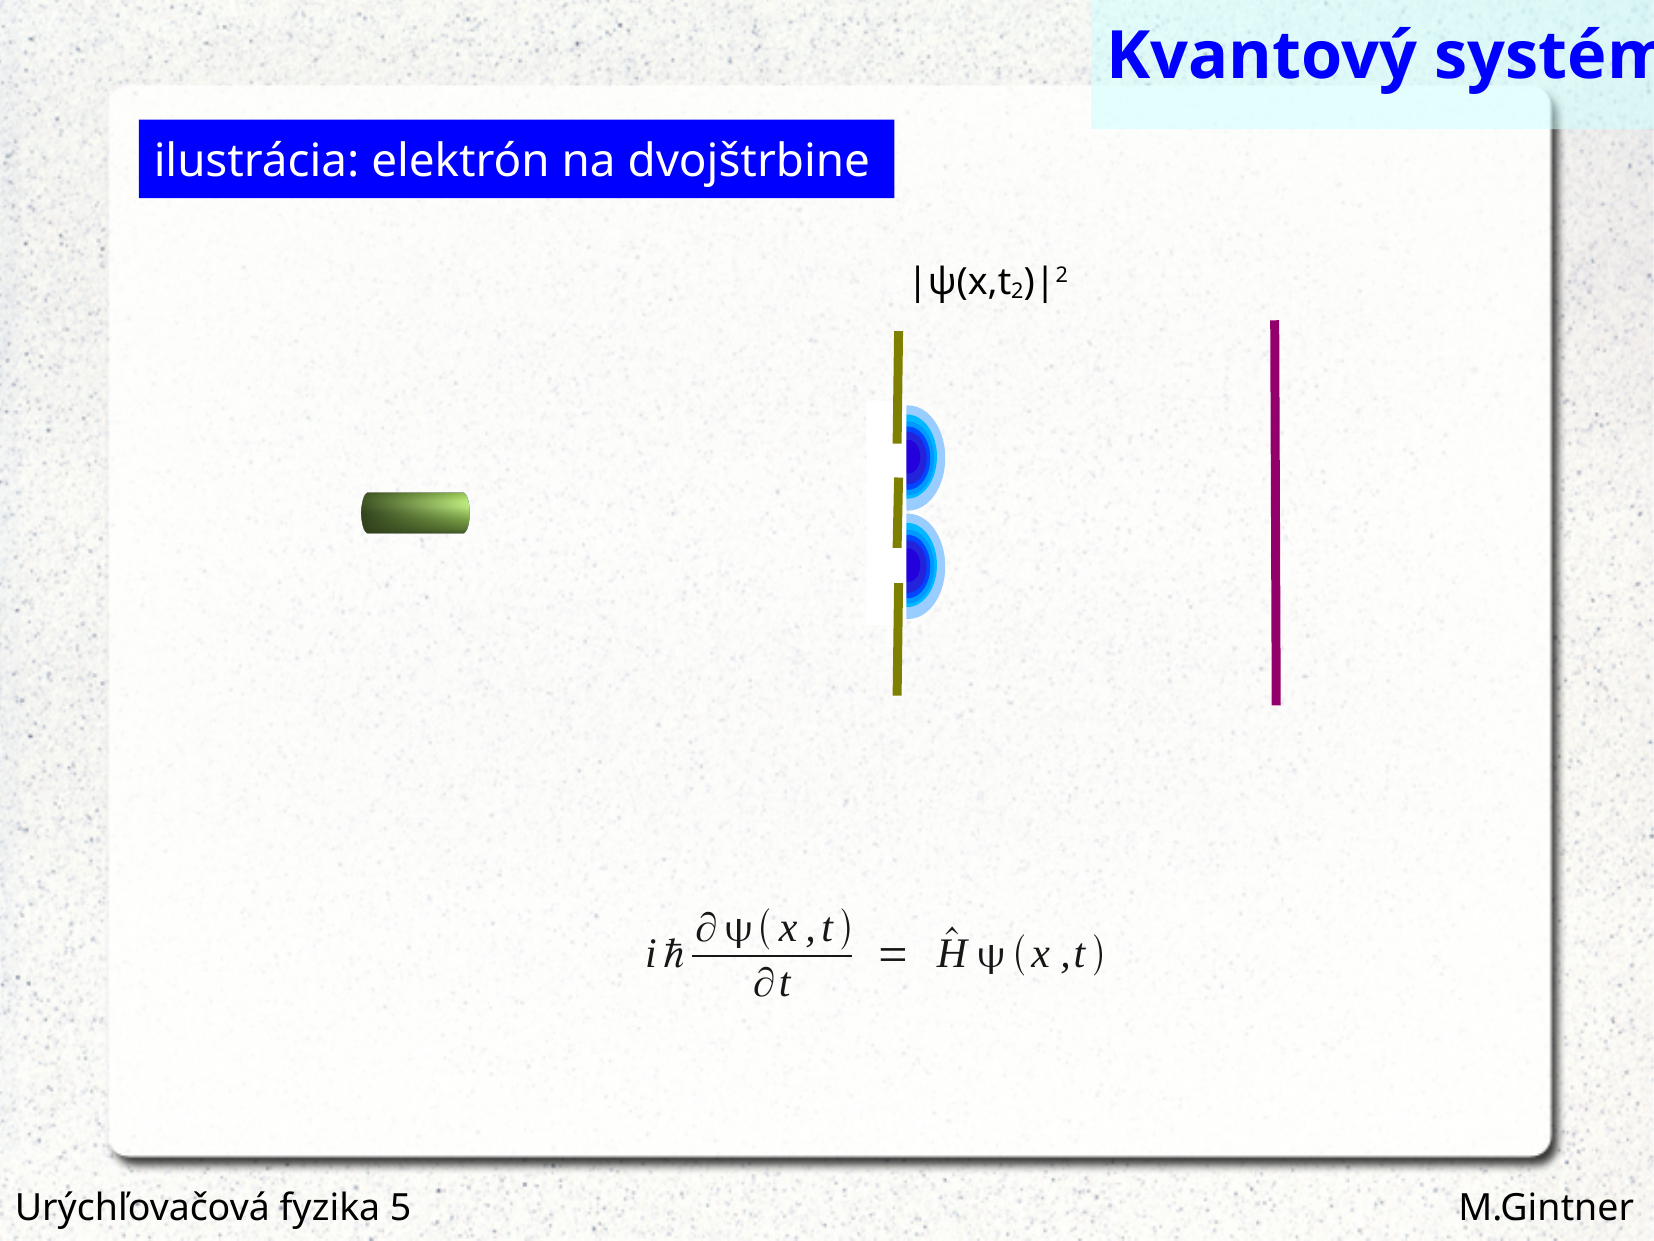

Kvantový systém
ilustrácia: elektrón na dvojštrbine
|ψ(x,t2)|2
Urýchľovačová fyzika 5
M.Gintner